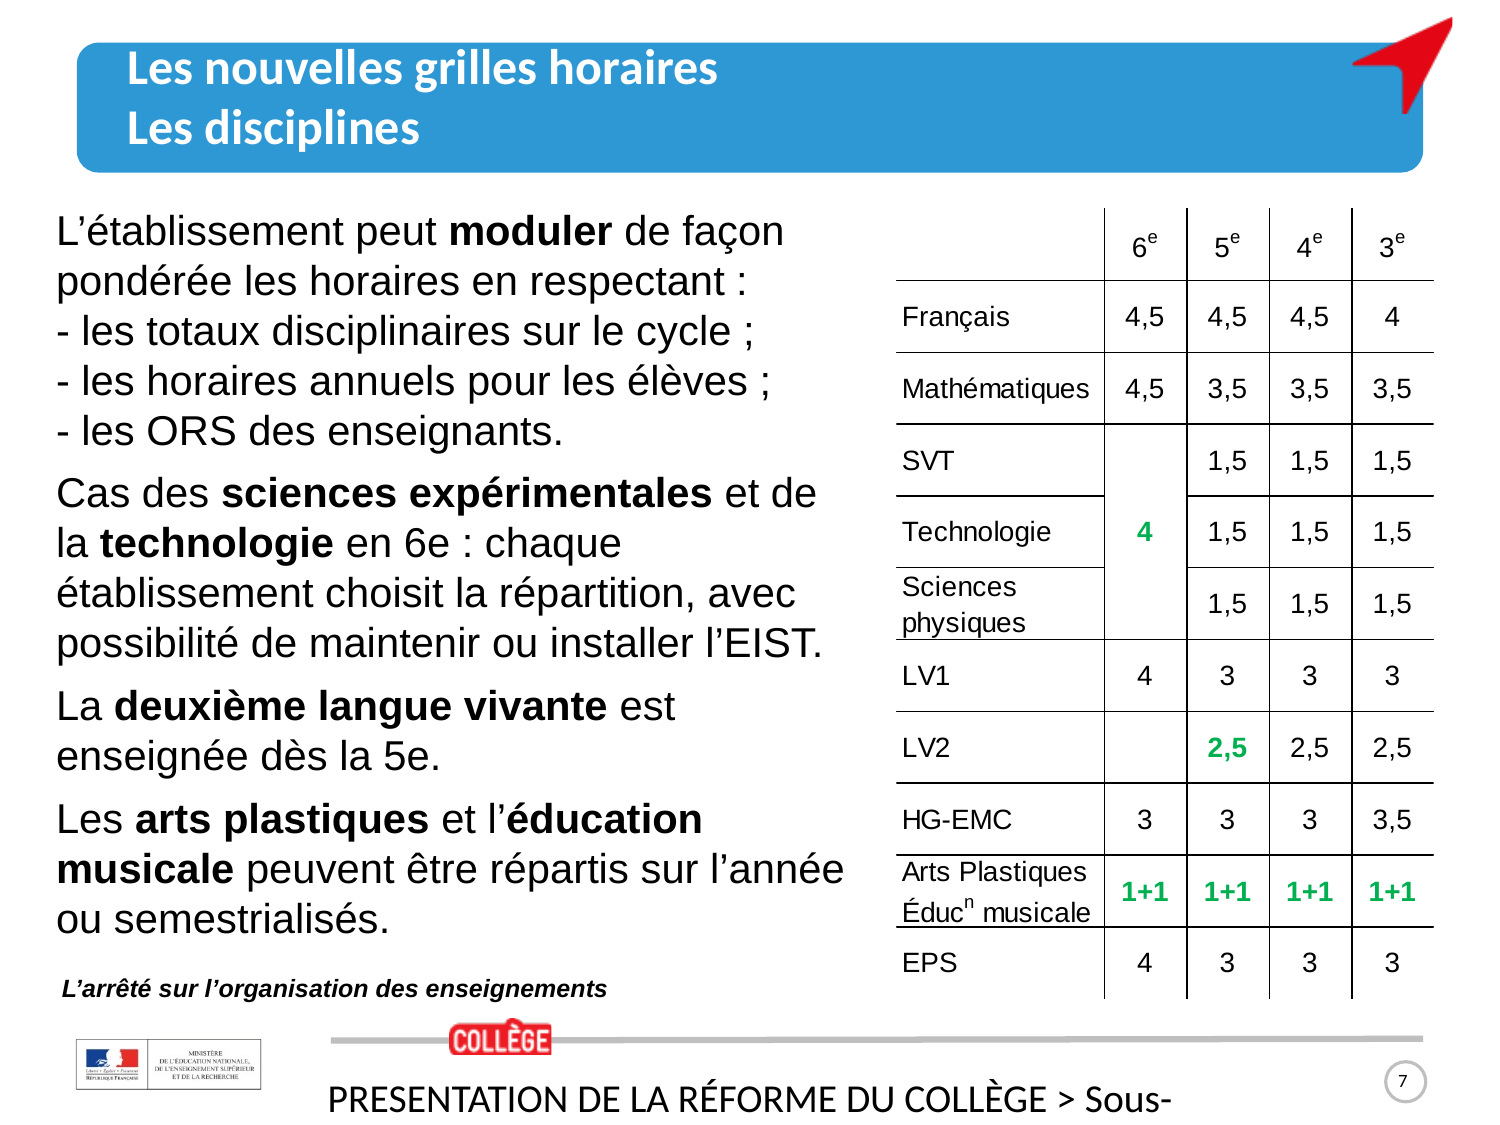

# Les nouvelles grilles horaires Les disciplines
L’établissement peut moduler de façon pondérée les horaires en respectant :
- les totaux disciplinaires sur le cycle ;
- les horaires annuels pour les élèves ;
- les ORS des enseignants.
Cas des sciences expérimentales et de la technologie en 6e : chaque établissement choisit la répartition, avec possibilité de maintenir ou installer l’EIST.
La deuxième langue vivante est enseignée dès la 5e.
Les arts plastiques et l’éducation musicale peuvent être répartis sur l’année ou semestrialisés.
L’arrêté sur l’organisation des enseignements